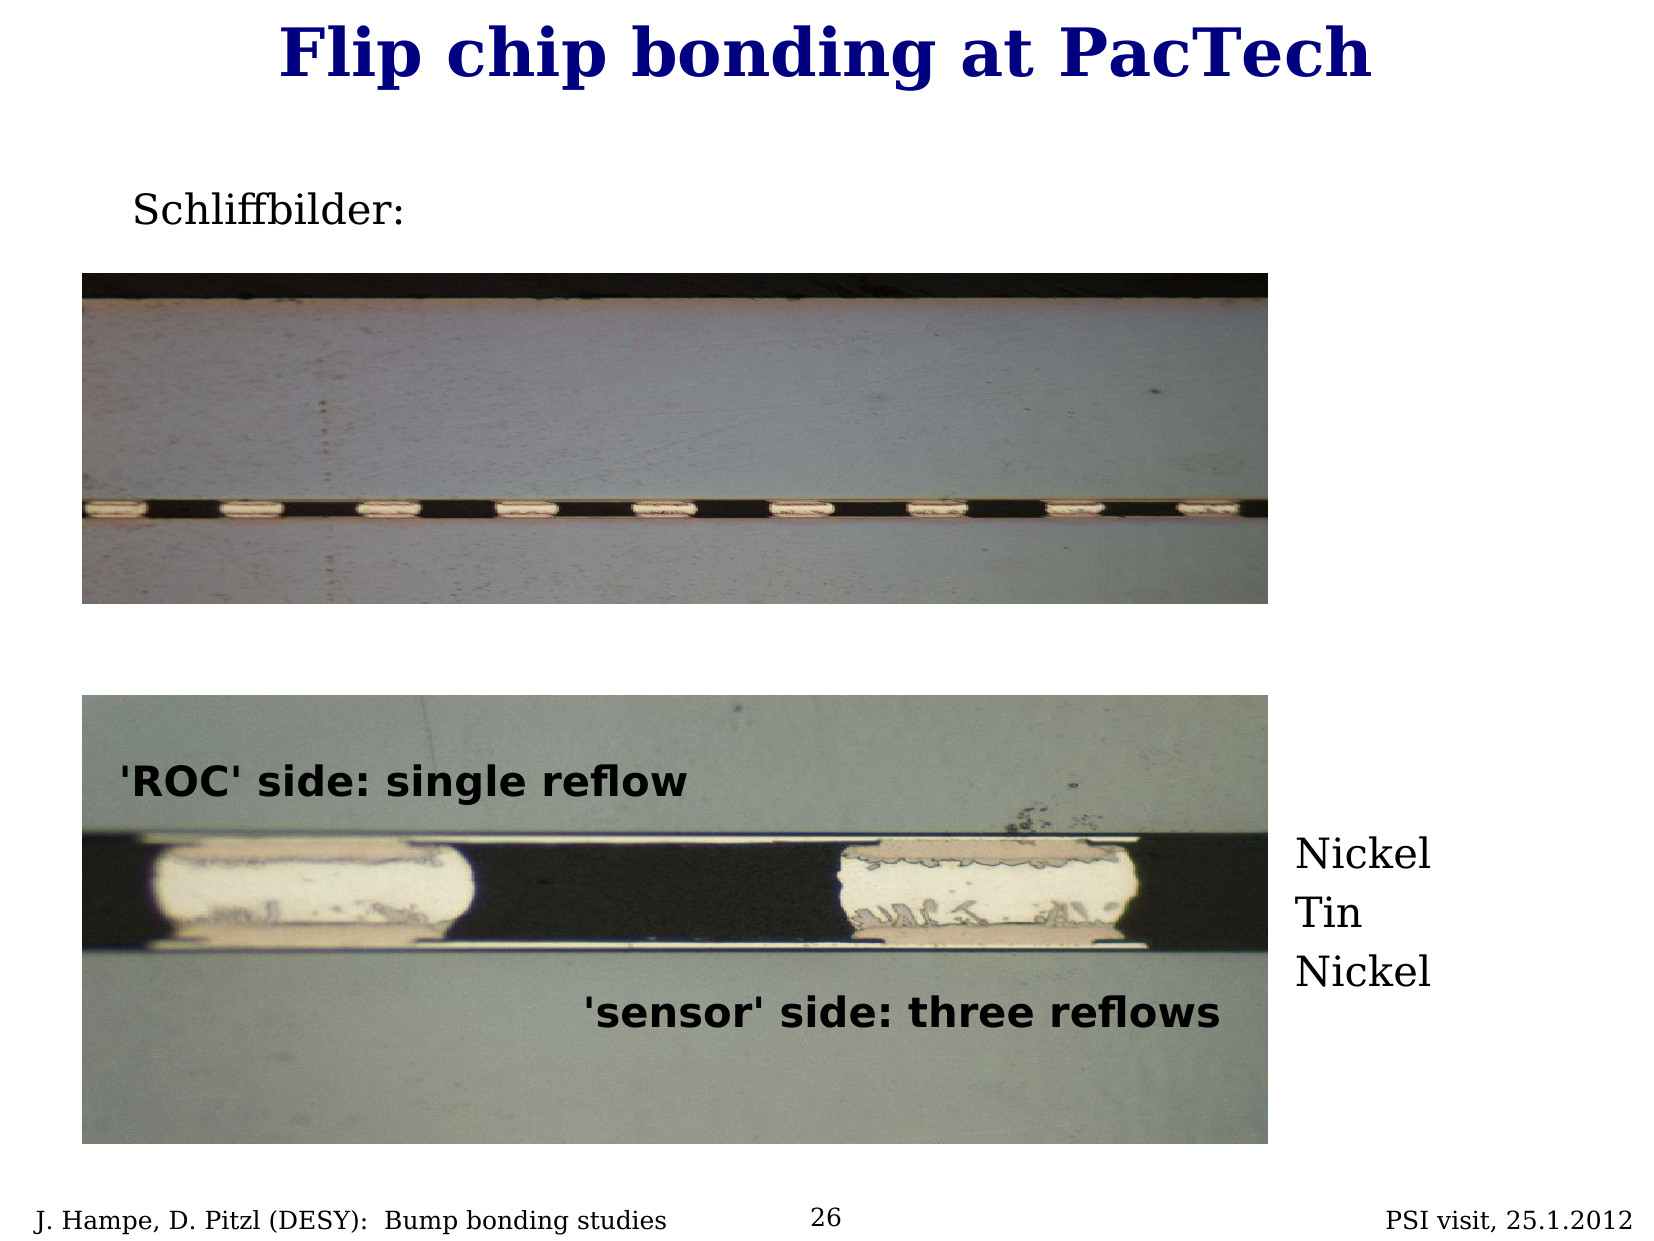

# Flip chip bonding at PacTech
Schliffbilder:
'ROC' side: single reflow
Nickel
Tin
Nickel
'sensor' side: three reflows